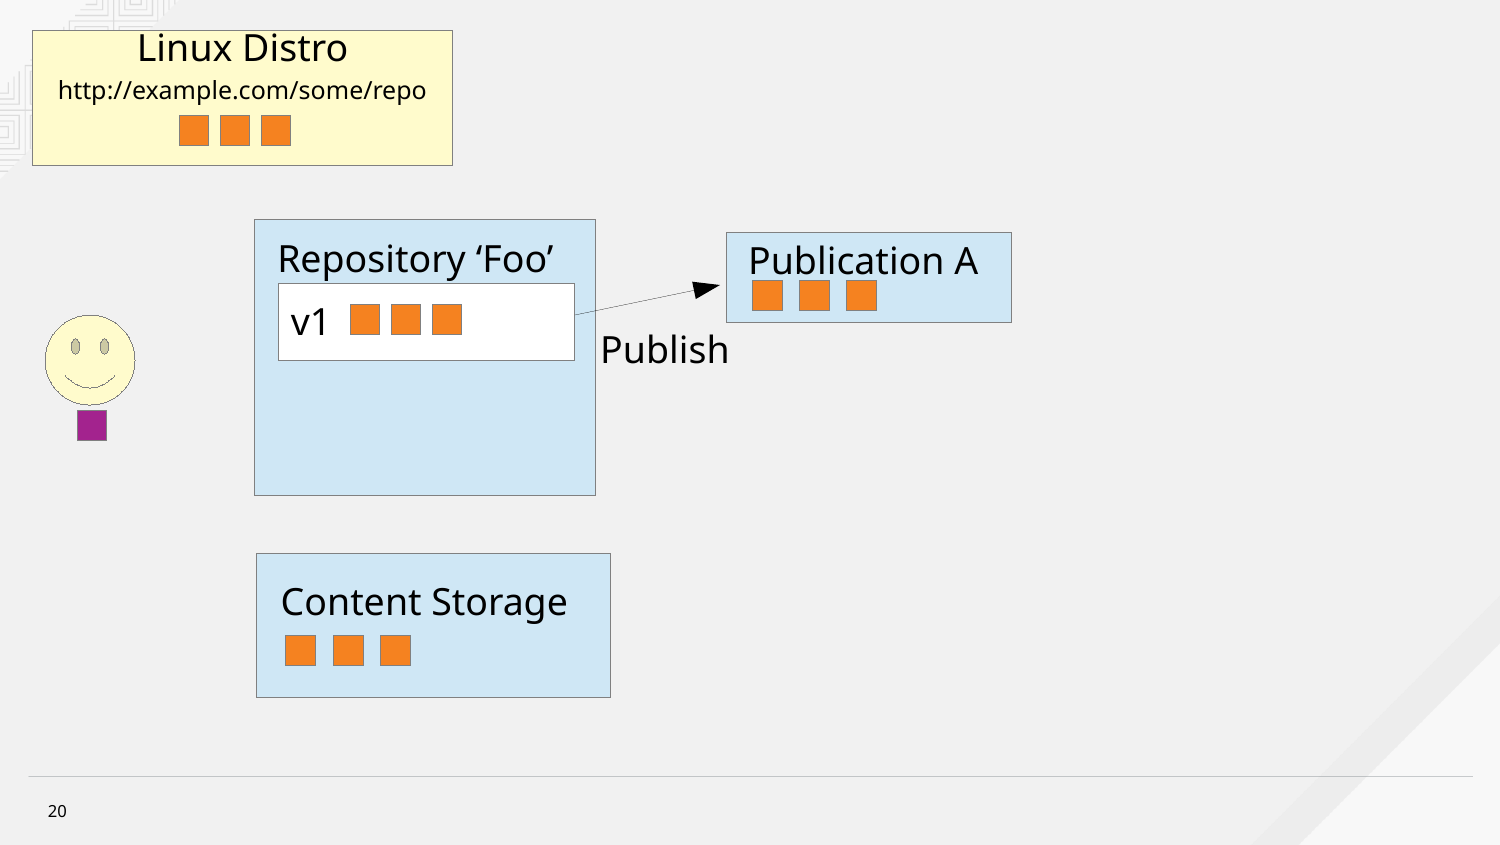

Linux Distro
http://example.com/some/repo
Repository ‘Foo’
Publication A
v1
Publish
Content Storage
20